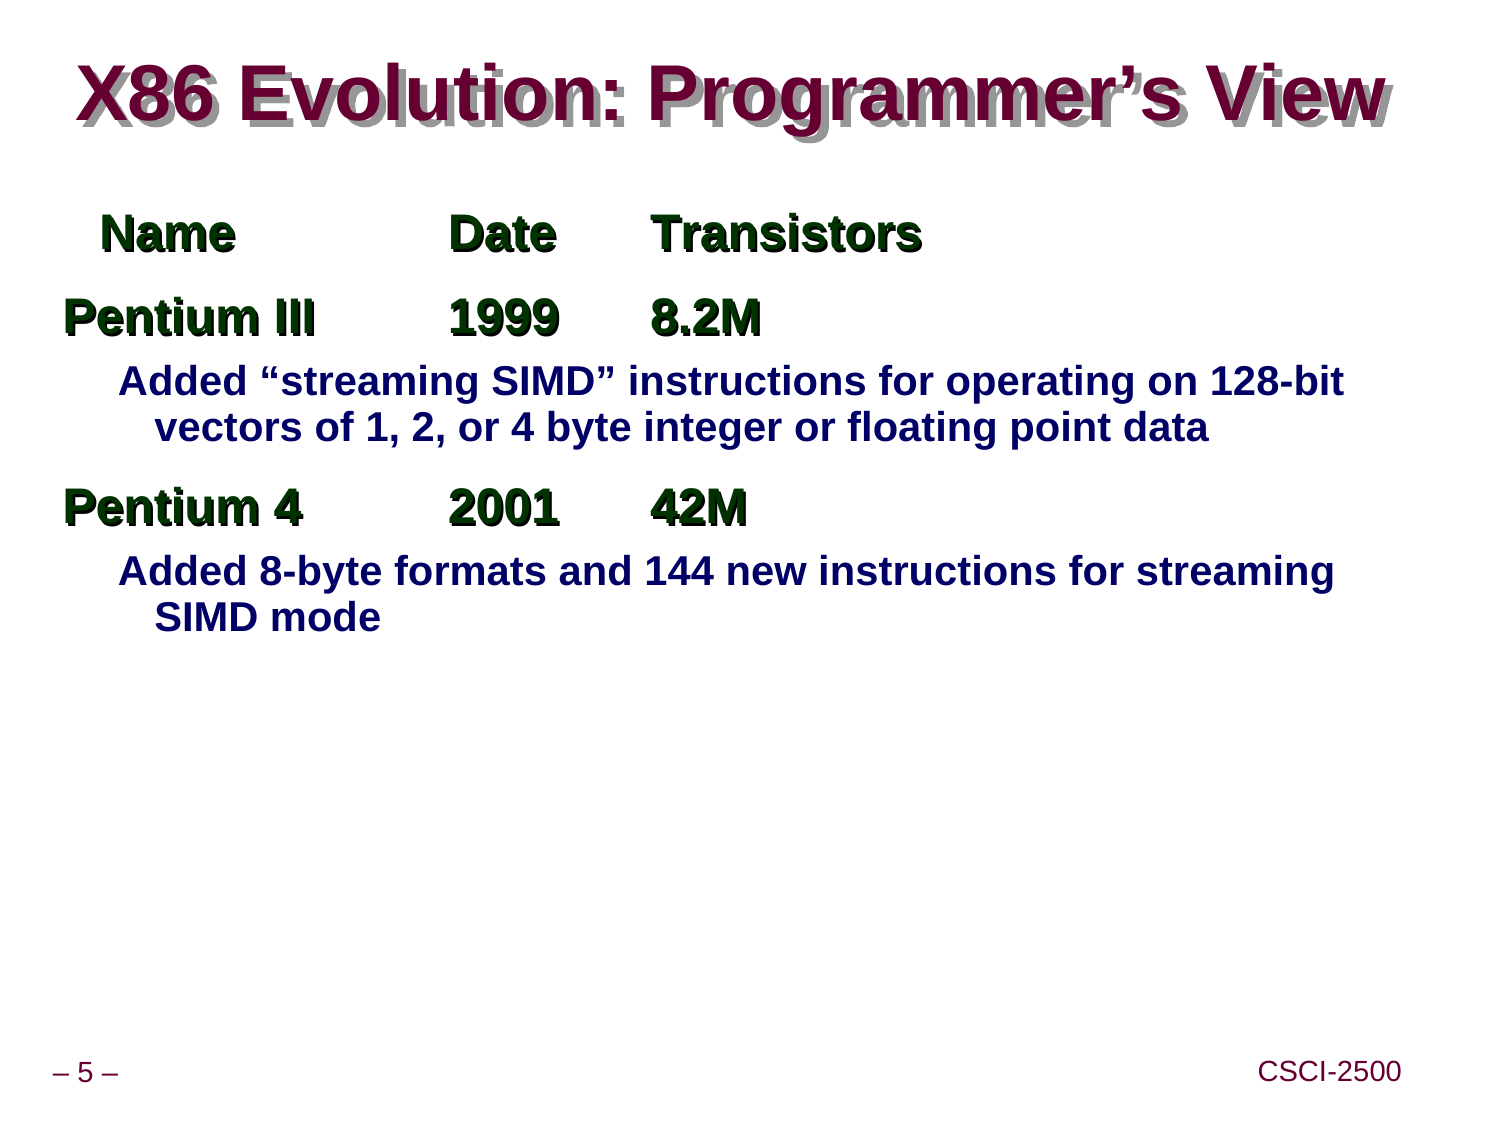

# X86 Evolution: Programmer’s View
	Name	Date	Transistors
Pentium III	1999	8.2M
Added “streaming SIMD” instructions for operating on 128-bit vectors of 1, 2, or 4 byte integer or floating point data
Pentium 4	2001	42M
Added 8-byte formats and 144 new instructions for streaming SIMD mode